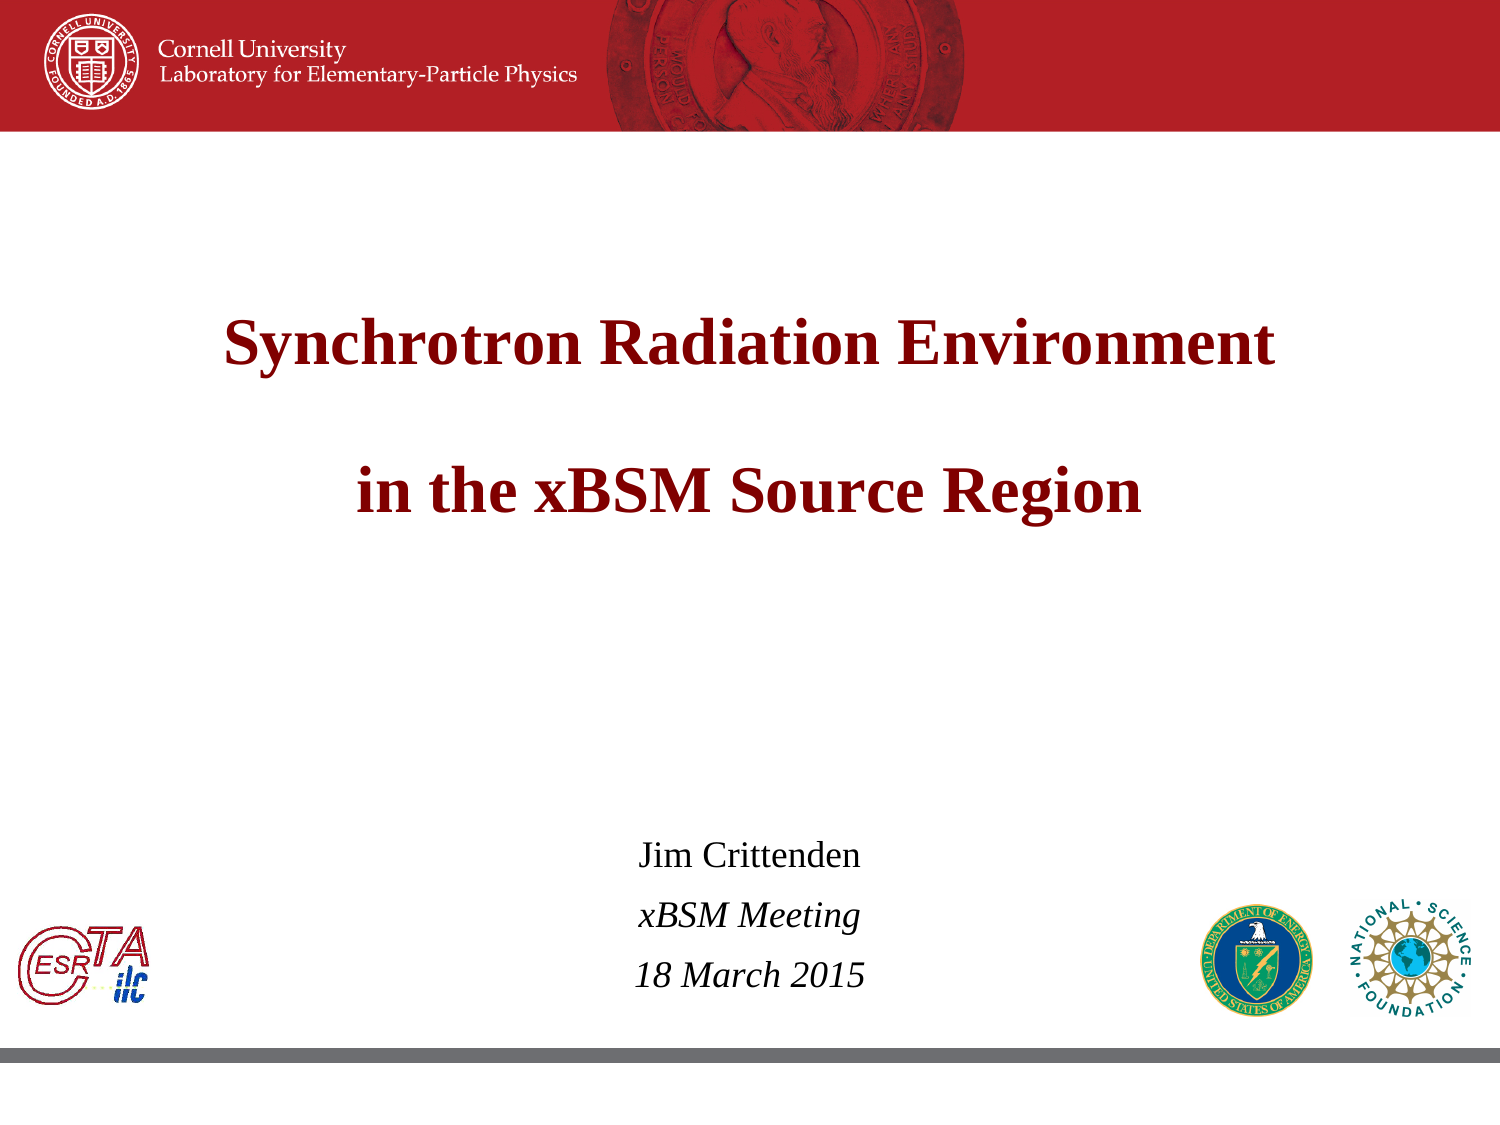

Synchrotron Radiation Environment
in the xBSM Source Region
# Jim Crittenden
xBSM Meeting
18 March 2015